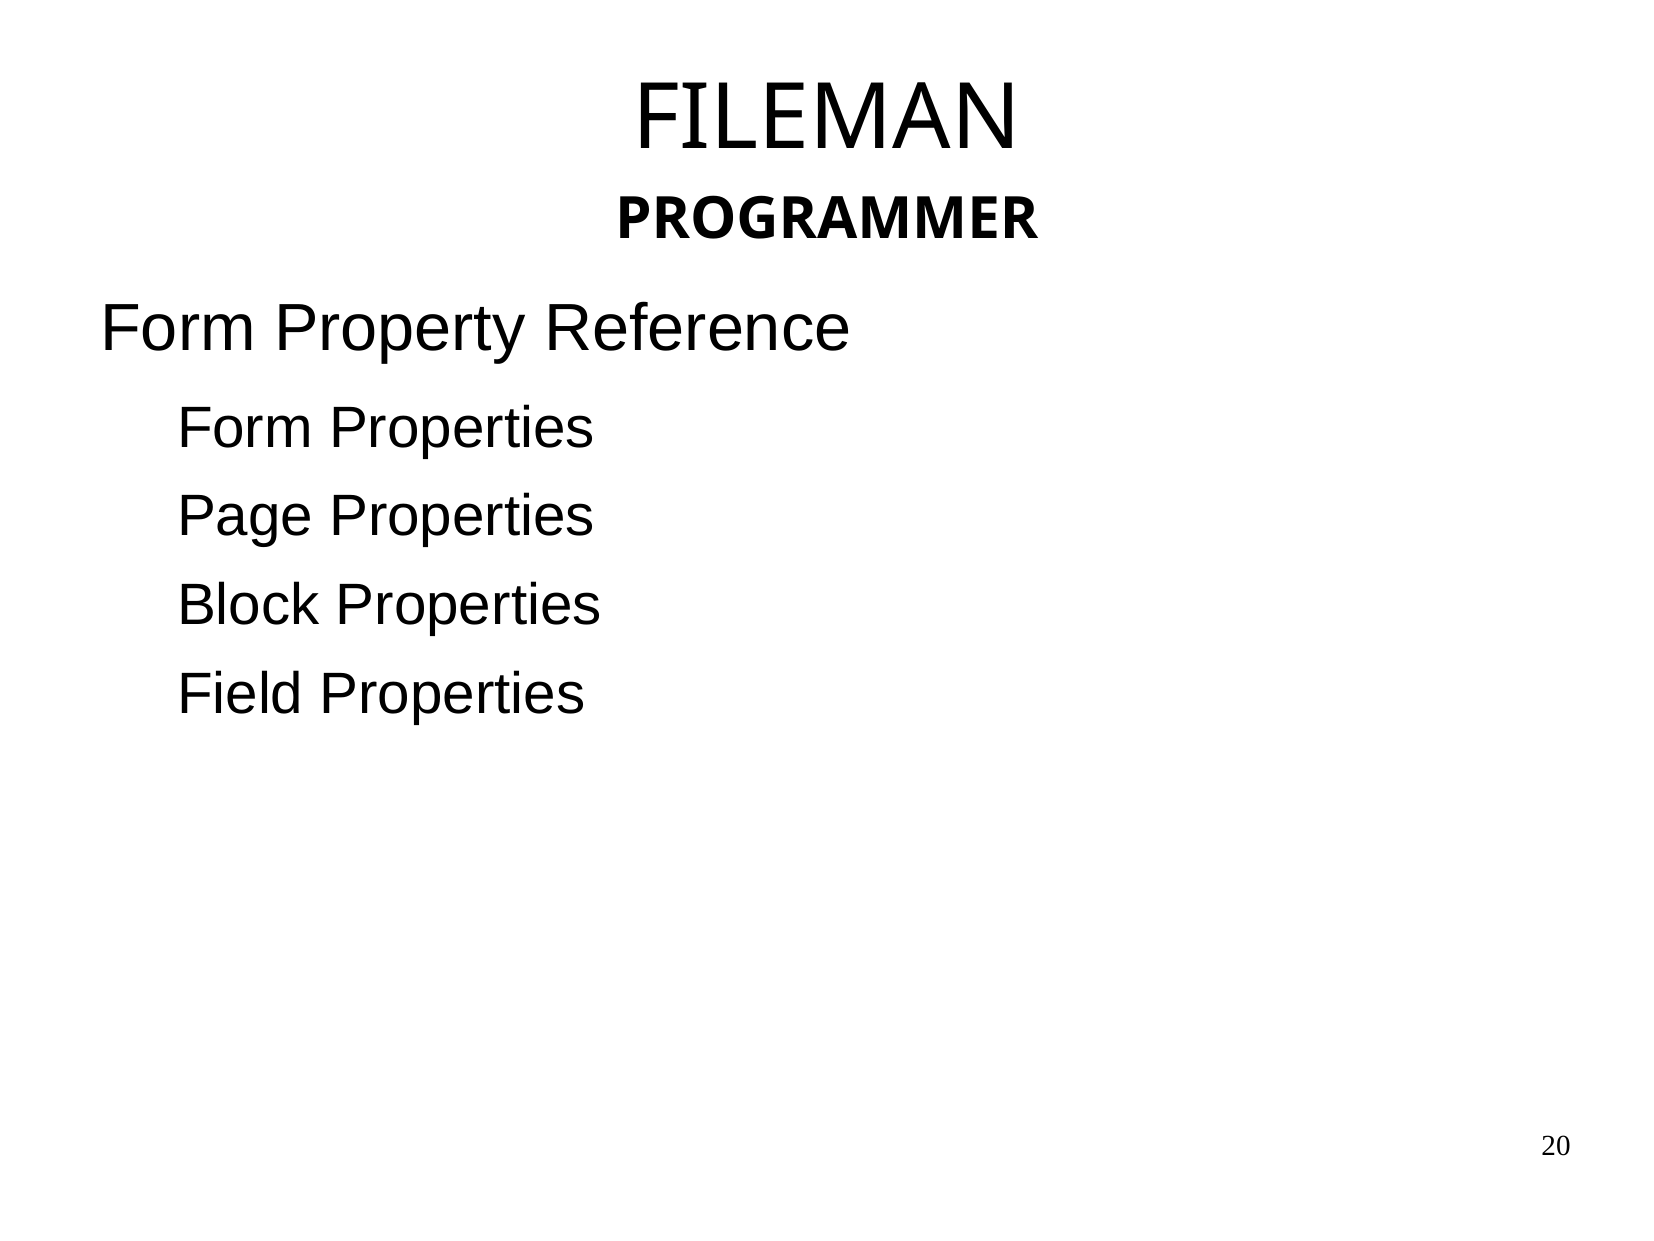

# FILEMAN PROGRAMMER
Form Property Reference
Form Properties
Page Properties
Block Properties
Field Properties
20